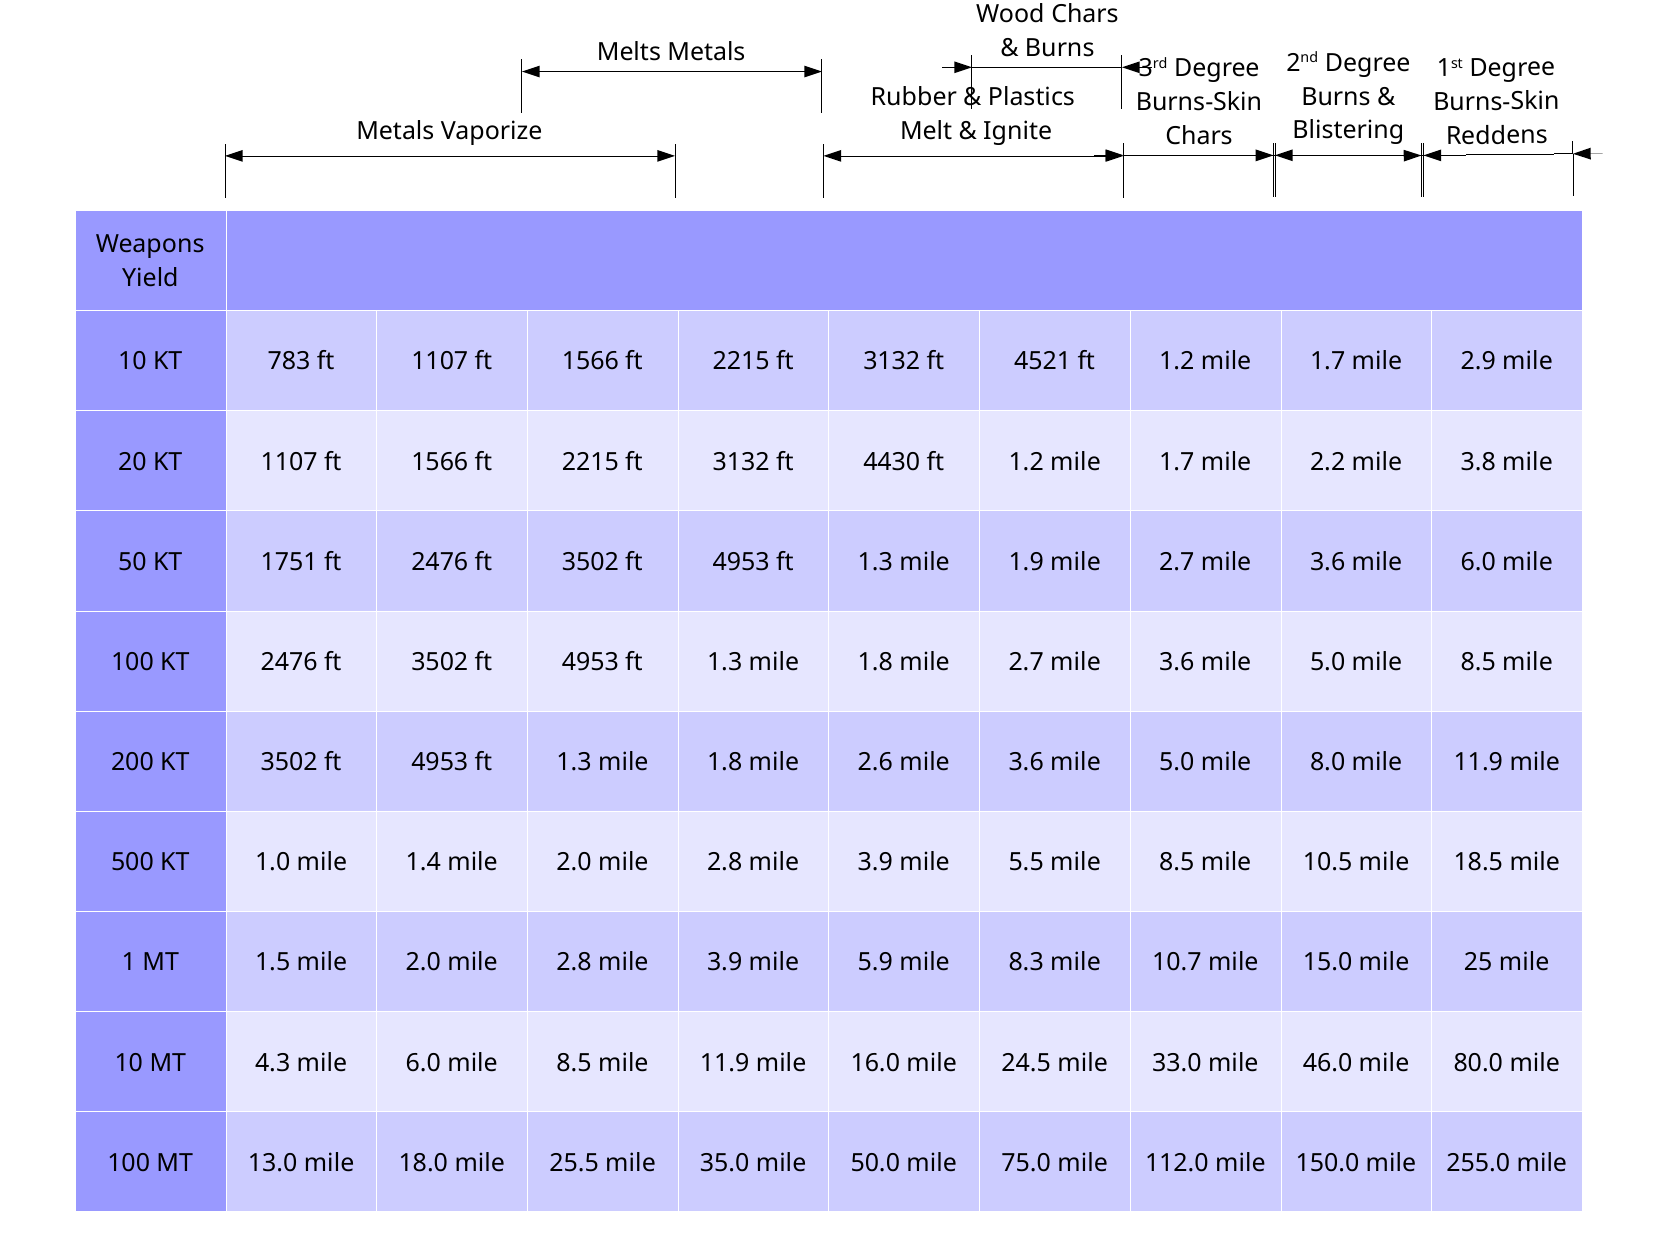

| Weapons Yield | | | | | | | | | |
| --- | --- | --- | --- | --- | --- | --- | --- | --- | --- |
| 10 KT | 783 ft | 1107 ft | 1566 ft | 2215 ft | 3132 ft | 4521 ft | 1.2 mile | 1.7 mile | 2.9 mile |
| 20 KT | 1107 ft | 1566 ft | 2215 ft | 3132 ft | 4430 ft | 1.2 mile | 1.7 mile | 2.2 mile | 3.8 mile |
| 50 KT | 1751 ft | 2476 ft | 3502 ft | 4953 ft | 1.3 mile | 1.9 mile | 2.7 mile | 3.6 mile | 6.0 mile |
| 100 KT | 2476 ft | 3502 ft | 4953 ft | 1.3 mile | 1.8 mile | 2.7 mile | 3.6 mile | 5.0 mile | 8.5 mile |
| 200 KT | 3502 ft | 4953 ft | 1.3 mile | 1.8 mile | 2.6 mile | 3.6 mile | 5.0 mile | 8.0 mile | 11.9 mile |
| 500 KT | 1.0 mile | 1.4 mile | 2.0 mile | 2.8 mile | 3.9 mile | 5.5 mile | 8.5 mile | 10.5 mile | 18.5 mile |
| 1 MT | 1.5 mile | 2.0 mile | 2.8 mile | 3.9 mile | 5.9 mile | 8.3 mile | 10.7 mile | 15.0 mile | 25 mile |
| 10 MT | 4.3 mile | 6.0 mile | 8.5 mile | 11.9 mile | 16.0 mile | 24.5 mile | 33.0 mile | 46.0 mile | 80.0 mile |
| 100 MT | 13.0 mile | 18.0 mile | 25.5 mile | 35.0 mile | 50.0 mile | 75.0 mile | 112.0 mile | 150.0 mile | 255.0 mile |